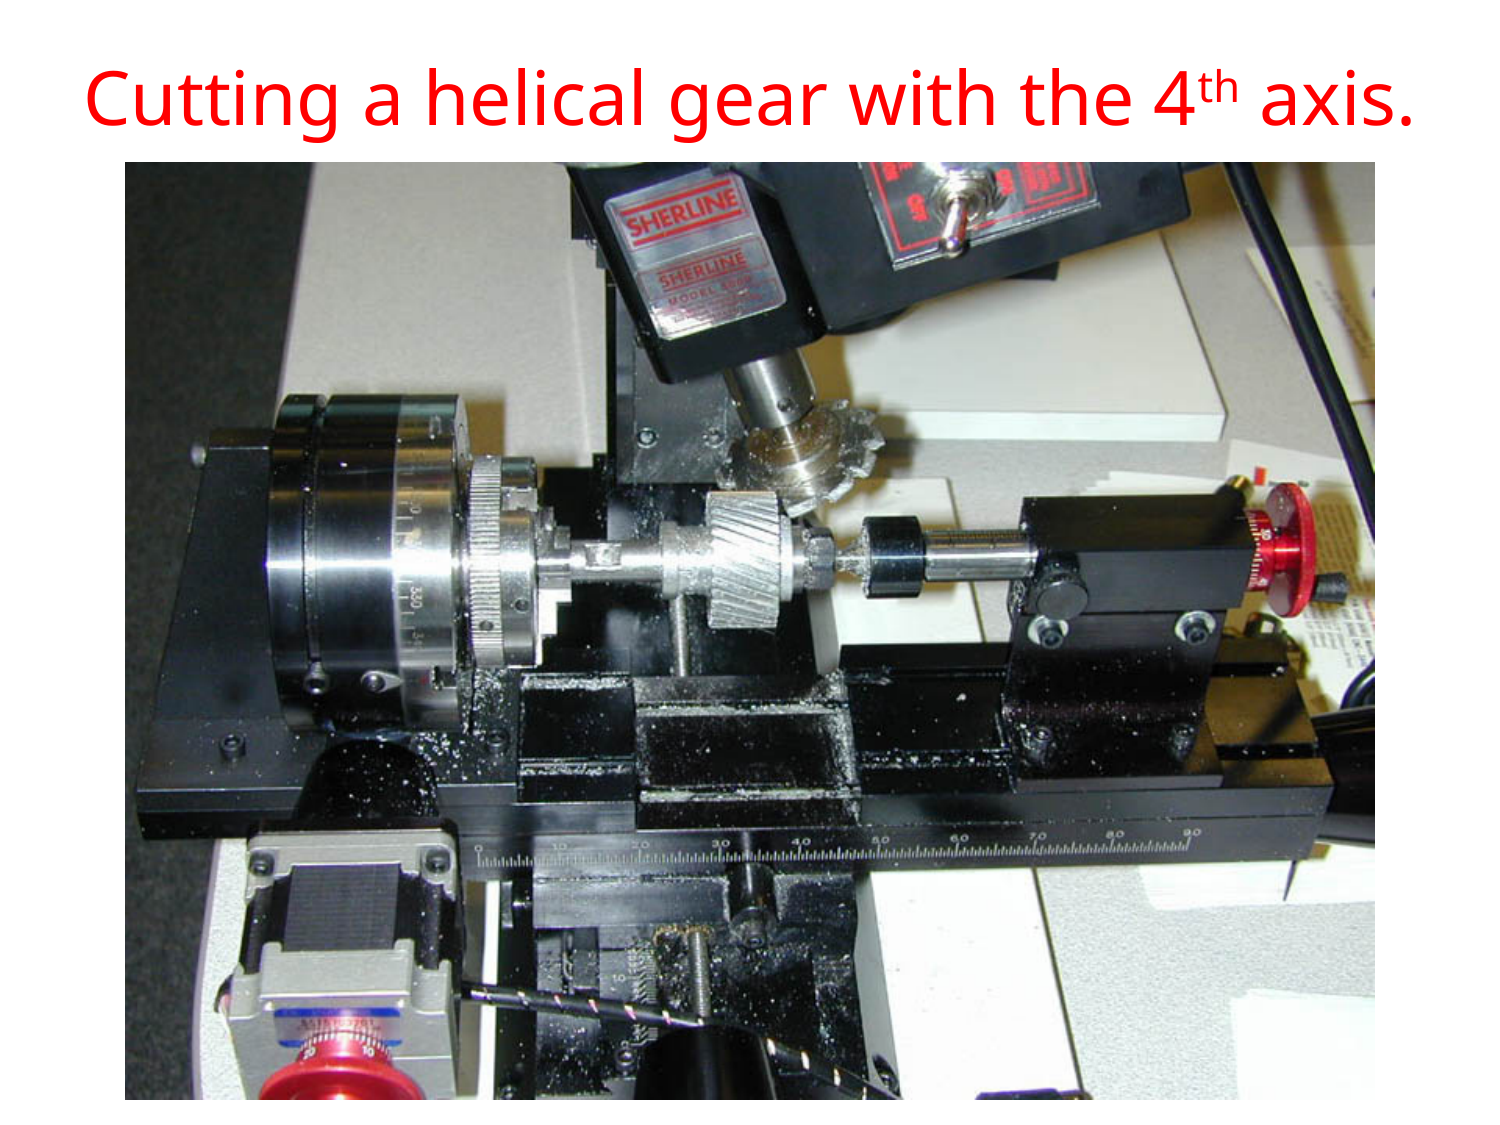

Cutting a helical gear with the 4th axis.